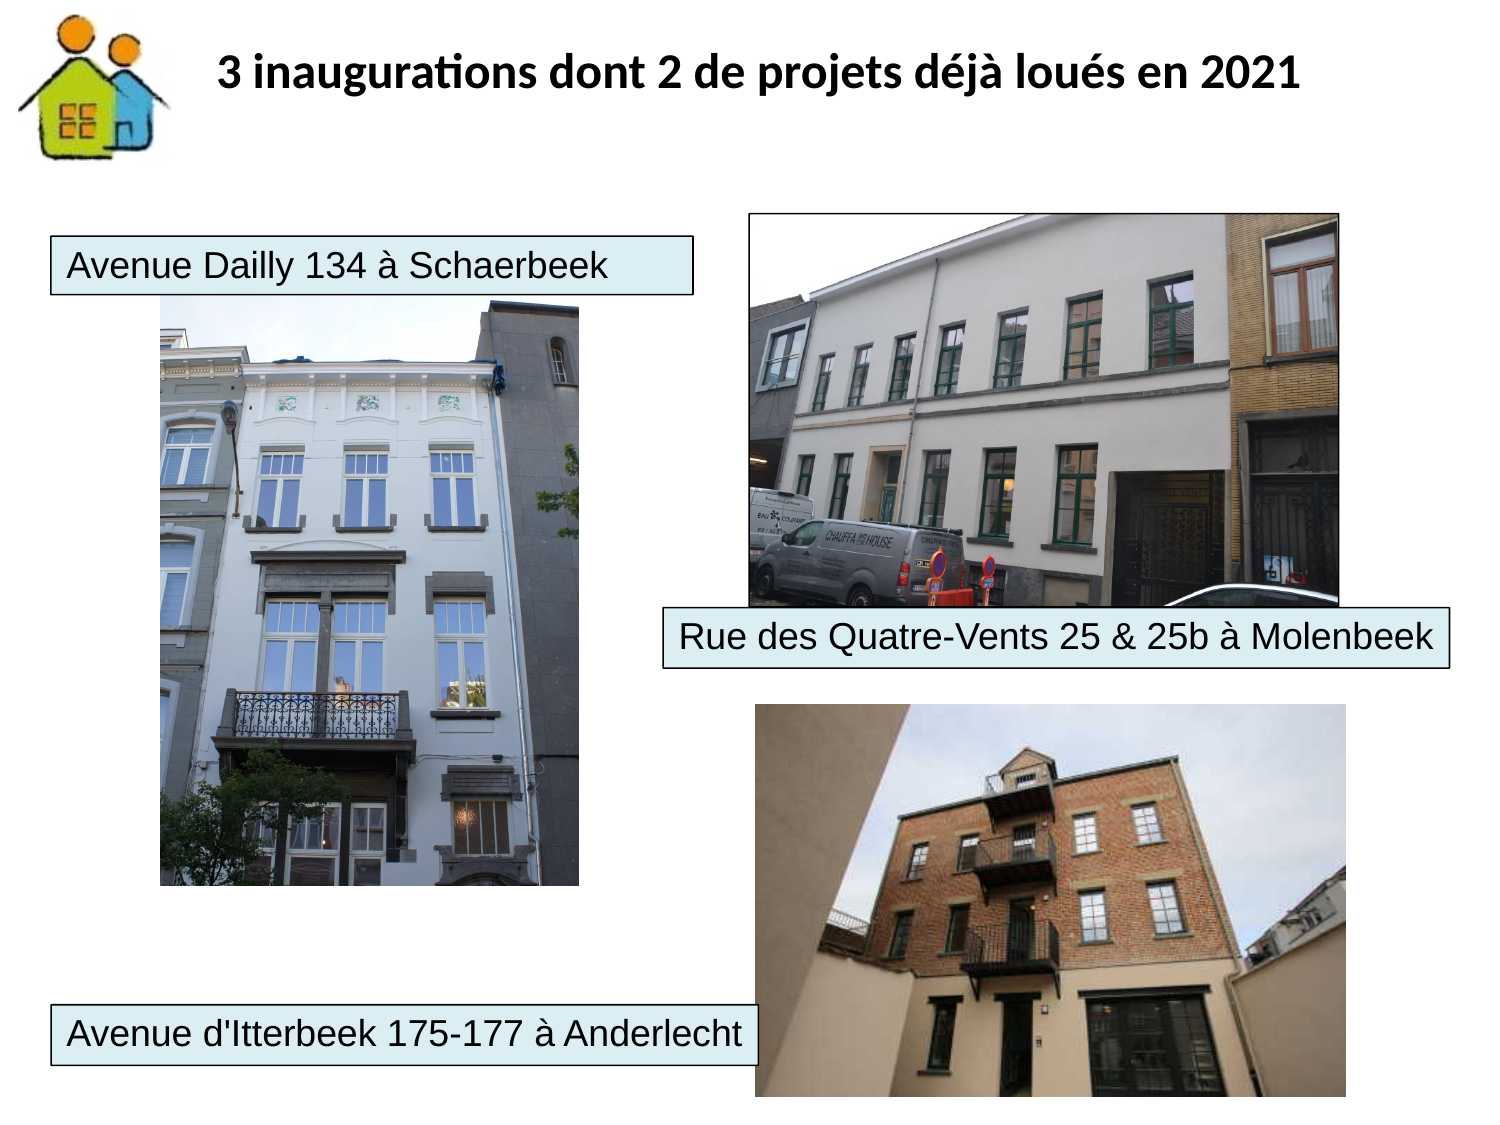

3 inaugurations dont 2 de projets déjà loués en 2021
Avenue Dailly 134 à Schaerbeek
Rue des Quatre-Vents 25 & 25b à Molenbeek
Avenue d'Itterbeek 175-177 à Anderlecht